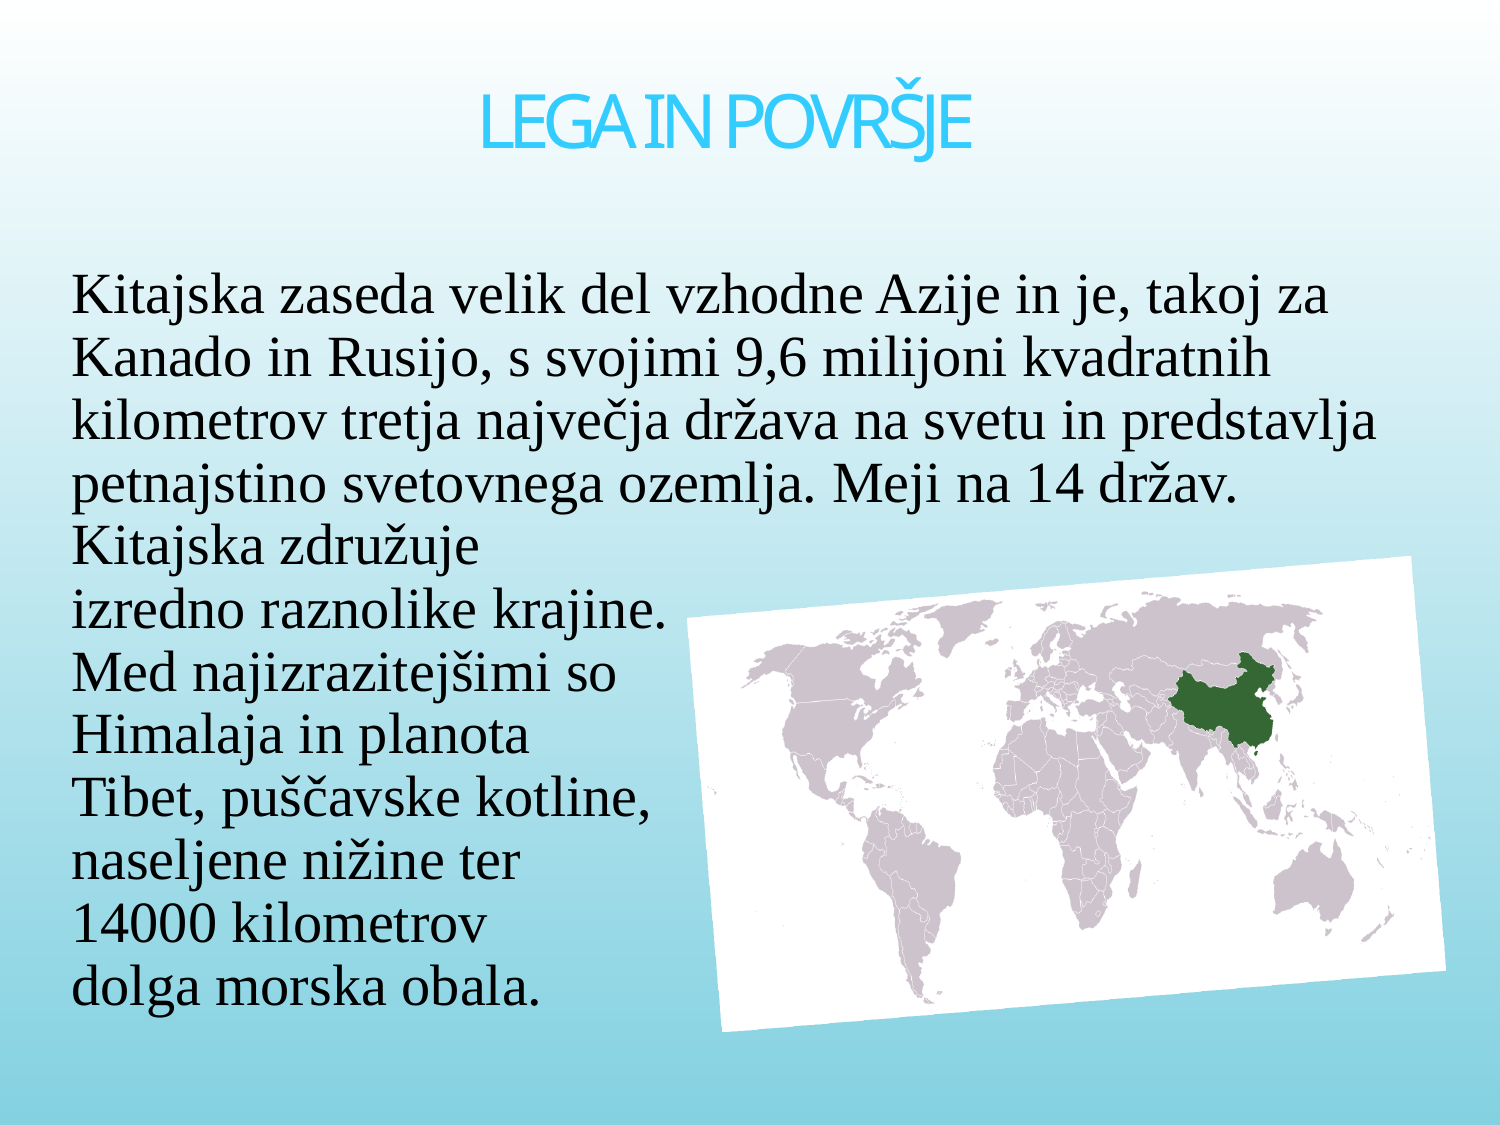

LEGA IN POVRŠJE
# Kitajska zaseda velik del vzhodne Azije in je, takoj za Kanado in Rusijo, s svojimi 9,6 milijoni kvadratnih kilometrov tretja največja država na svetu in predstavlja petnajstino svetovnega ozemlja. Meji na 14 držav. Kitajska združuje izredno raznolike krajine. Med najizrazitejšimi so Himalaja in planota Tibet, puščavske kotline, naseljene nižine ter 14000 kilometrov dolga morska obala.